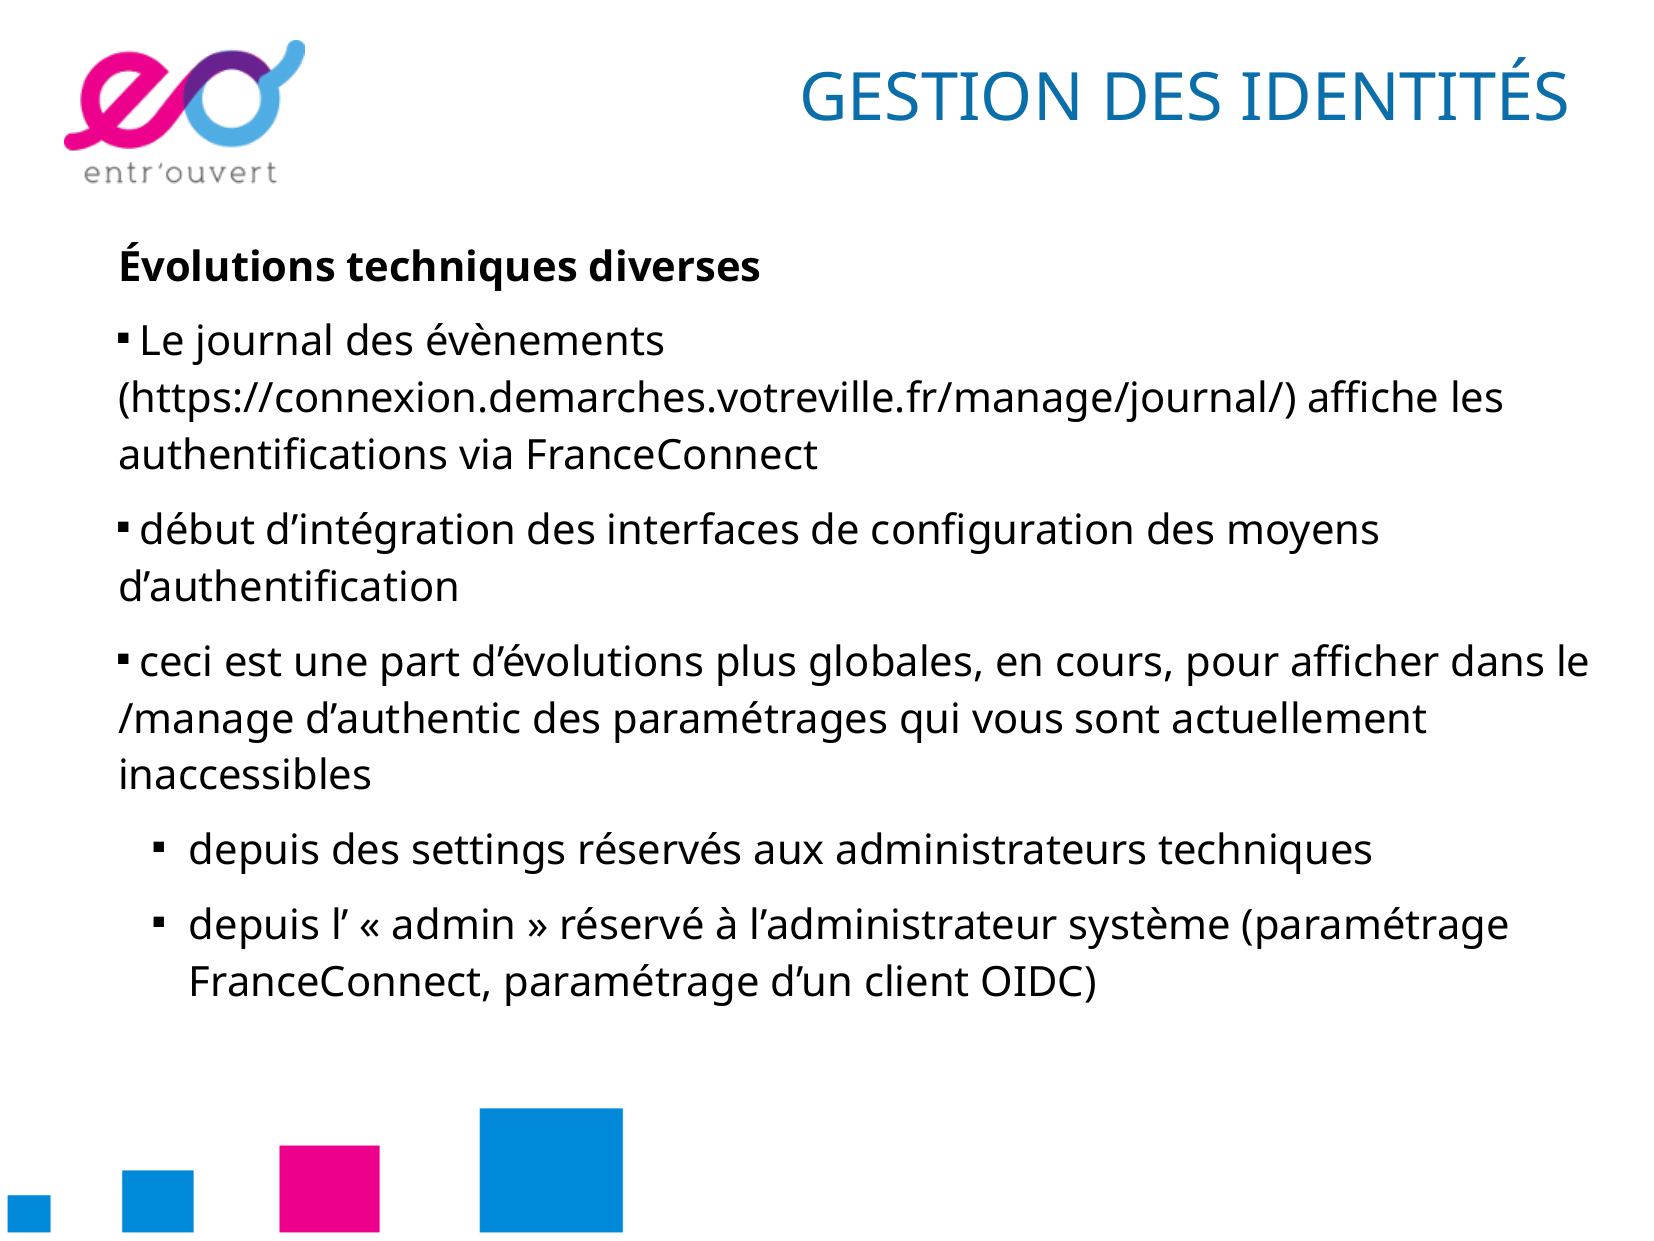

# Gestion des identités
Évolutions techniques diverses
 Le journal des évènements (https://connexion.demarches.votreville.fr/manage/journal/) affiche les authentifications via FranceConnect
 début d’intégration des interfaces de configuration des moyens d’authentification
 ceci est une part d’évolutions plus globales, en cours, pour afficher dans le /manage d’authentic des paramétrages qui vous sont actuellement inaccessibles
depuis des settings réservés aux administrateurs techniques
depuis l’ « admin » réservé à l’administrateur système (paramétrage FranceConnect, paramétrage d’un client OIDC)